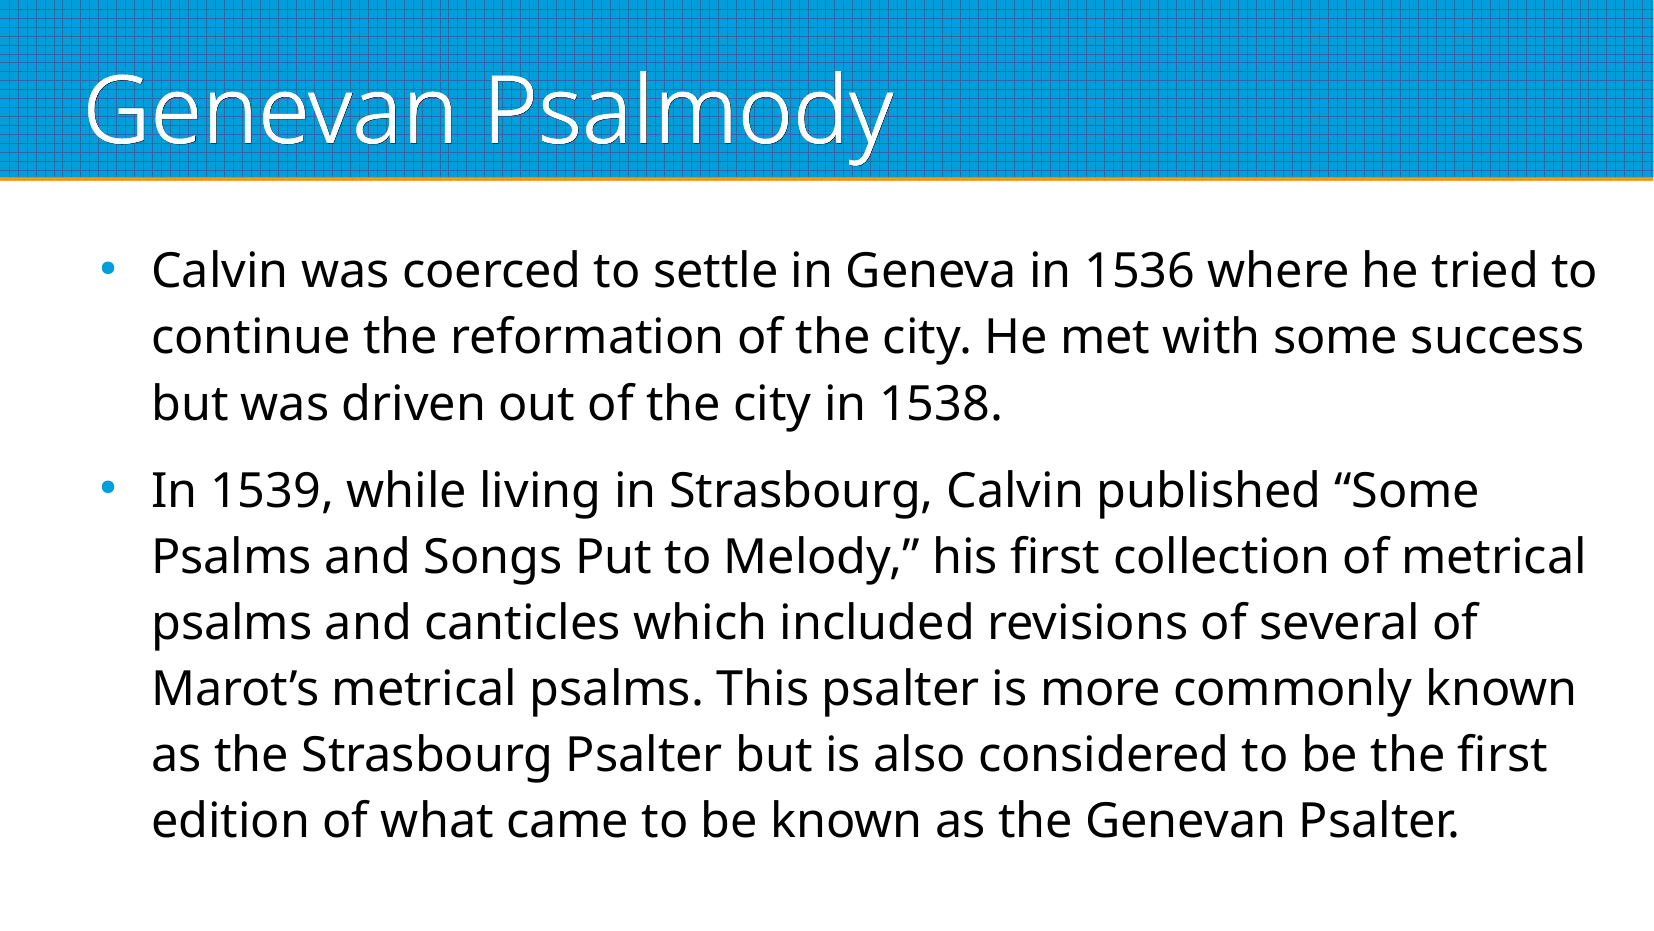

# Genevan Psalmody
Calvin was coerced to settle in Geneva in 1536 where he tried to continue the reformation of the city. He met with some success but was driven out of the city in 1538.
In 1539, while living in Strasbourg, Calvin published “Some Psalms and Songs Put to Melody,” his first collection of metrical psalms and canticles which included revisions of several of Marot’s metrical psalms. This psalter is more commonly known as the Strasbourg Psalter but is also considered to be the first edition of what came to be known as the Genevan Psalter.